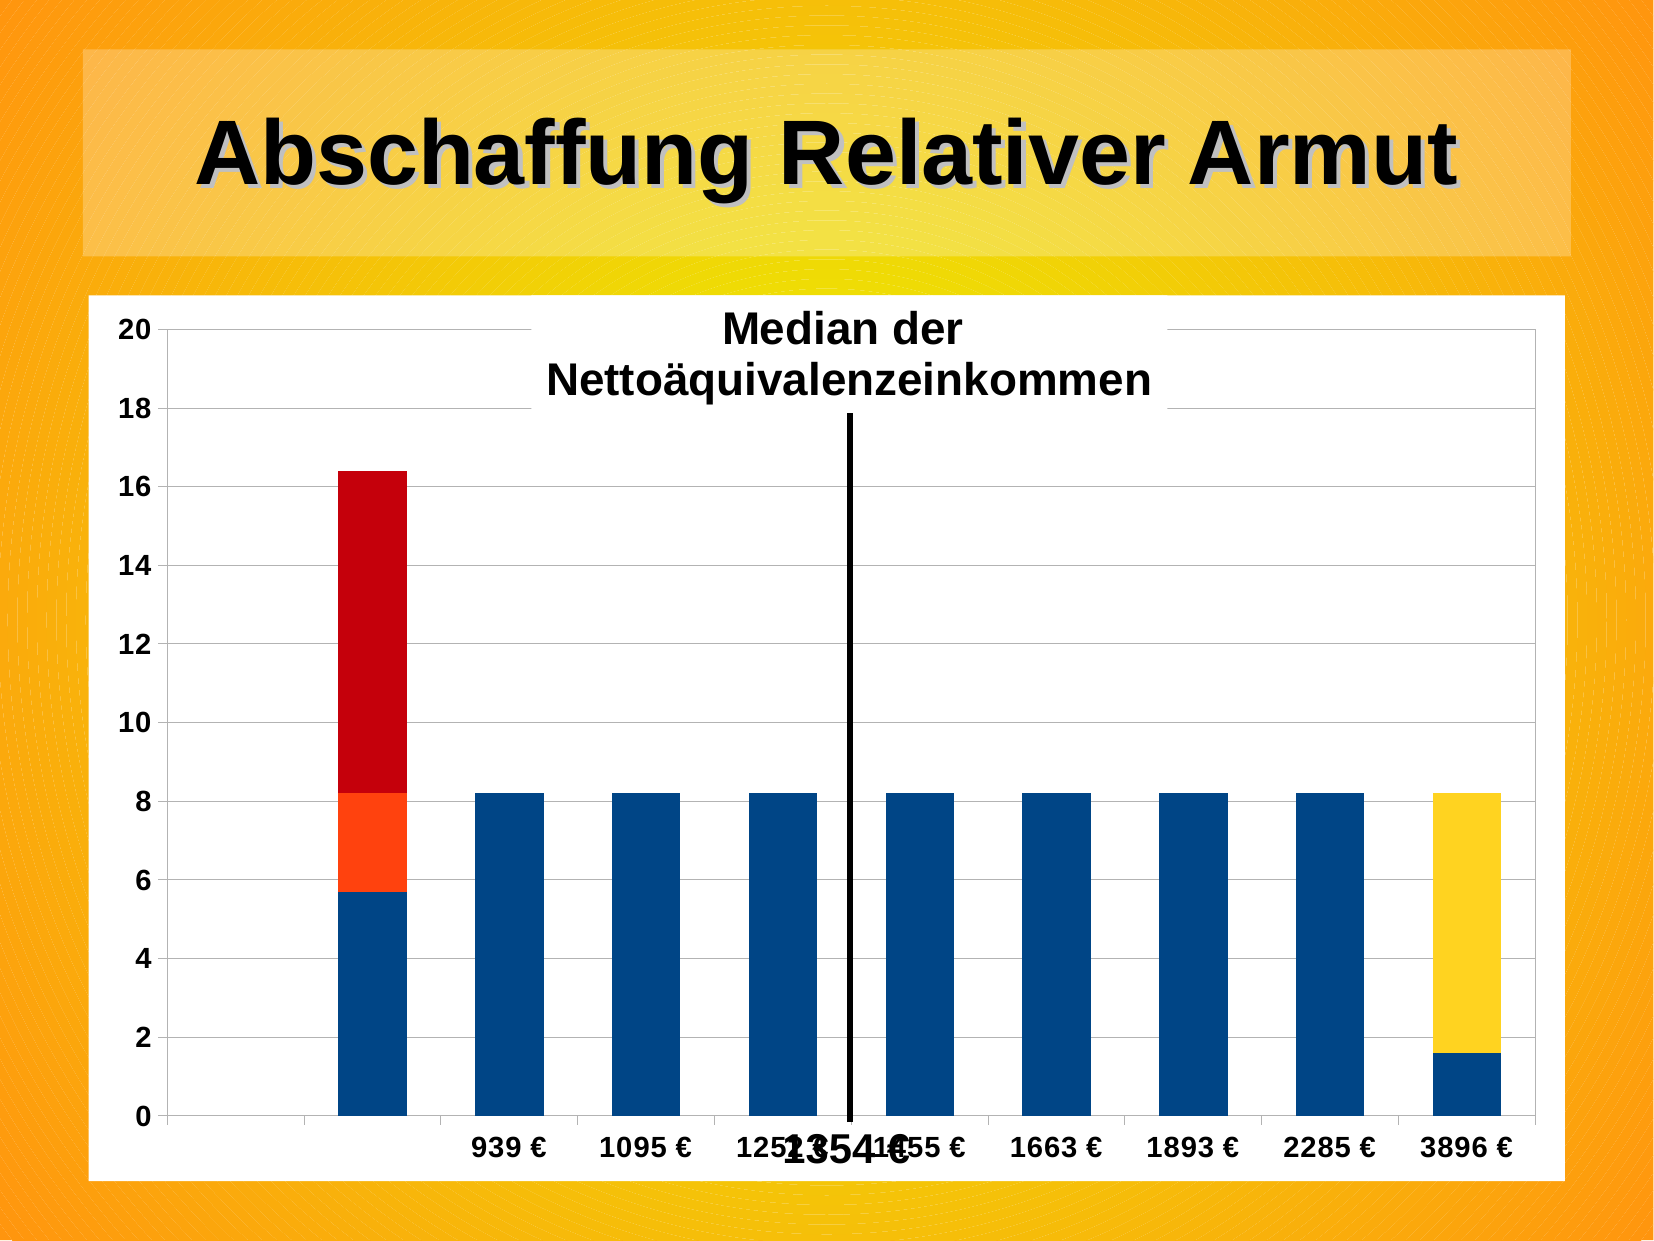

# Abschaffung Relativer Armut
### Chart
| Category | Zeile 1 | | |
|---|---|---|---|
| None | None | None | None |
| None | 5.7 | 2.5 | 8.2 |
| 939 € | 8.2 | None | None |
| 1095 € | 8.2 | None | None |
| 1252 € | 8.2 | None | None |
| 1455 € | 8.2 | None | None |
| 1663 € | 8.2 | None | None |
| 1893 € | 8.2 | None | None |
| 2285 € | 8.2 | None | None |
| 3896 € | 1.6 | 6.6 | None |Median der
Nettoäquivalenzeinkommen
1354 €